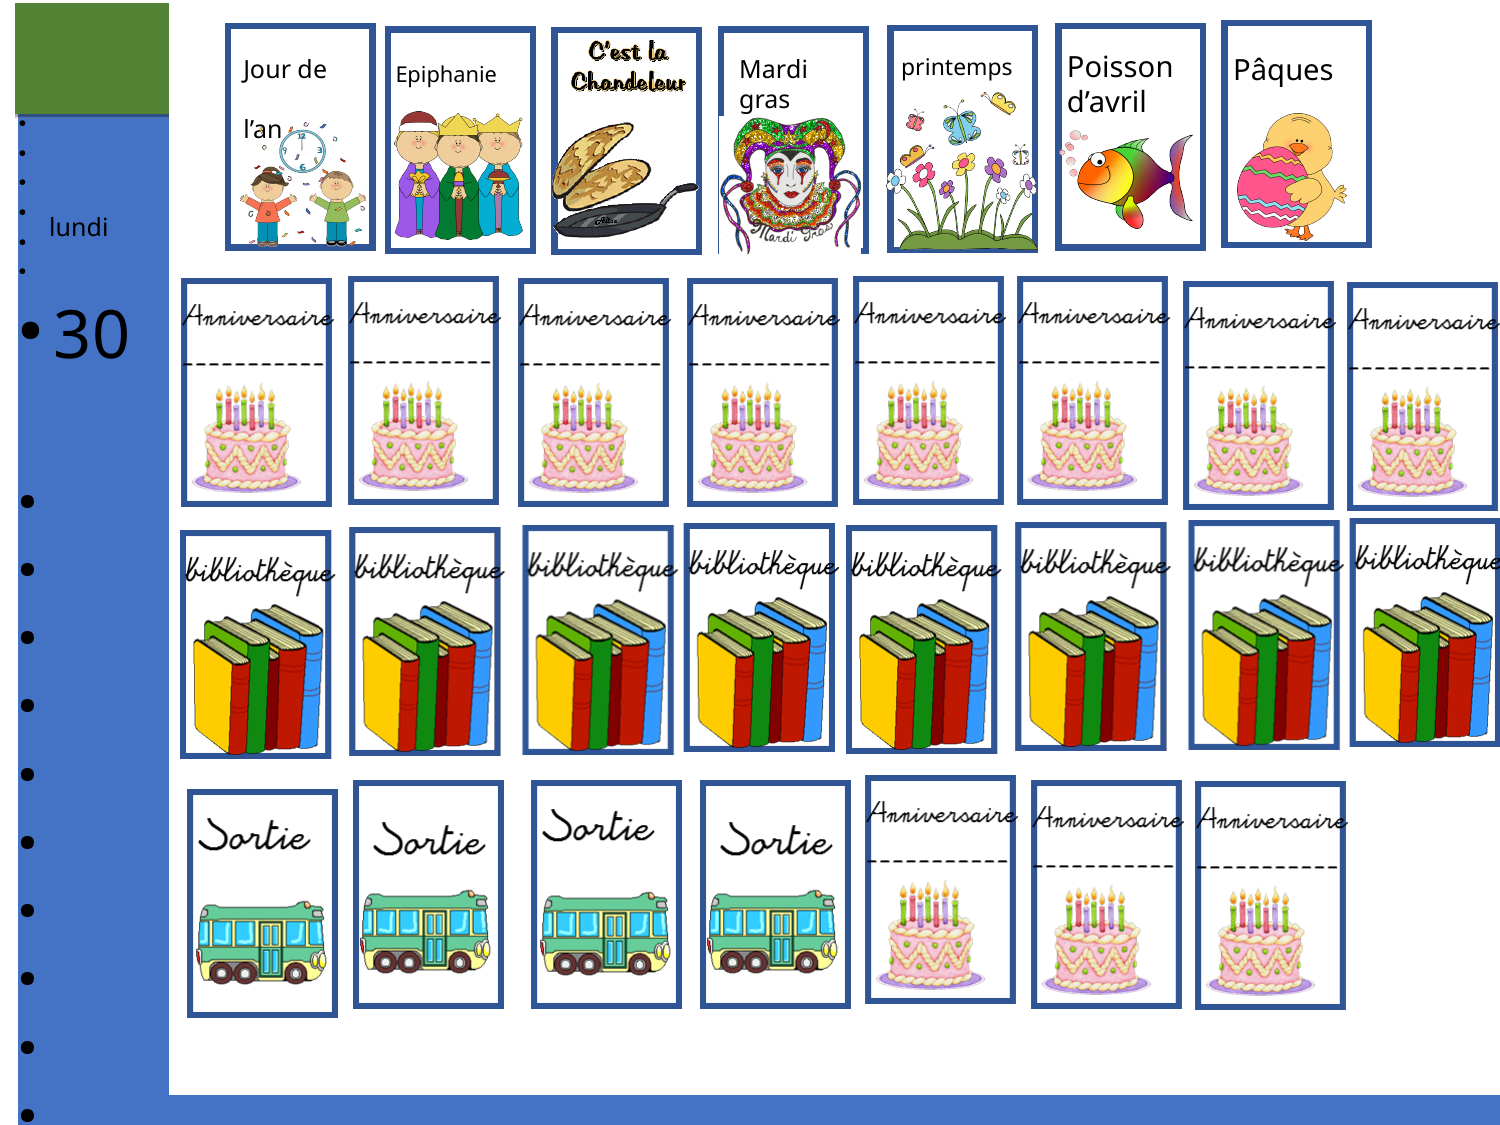

Poisson
d’avril
Pâques
printemps
Jour de
l’an
Mardi
gras
Epiphanie
| | | | | | | | | | |
| --- | --- | --- | --- | --- | --- | --- | --- | --- | --- |
| 30 | 31 | 22 | 23 | 24 | 25 | 26 | 27 | 28 | 29 |
| | | | | | | | | | |
lundi
dimanche